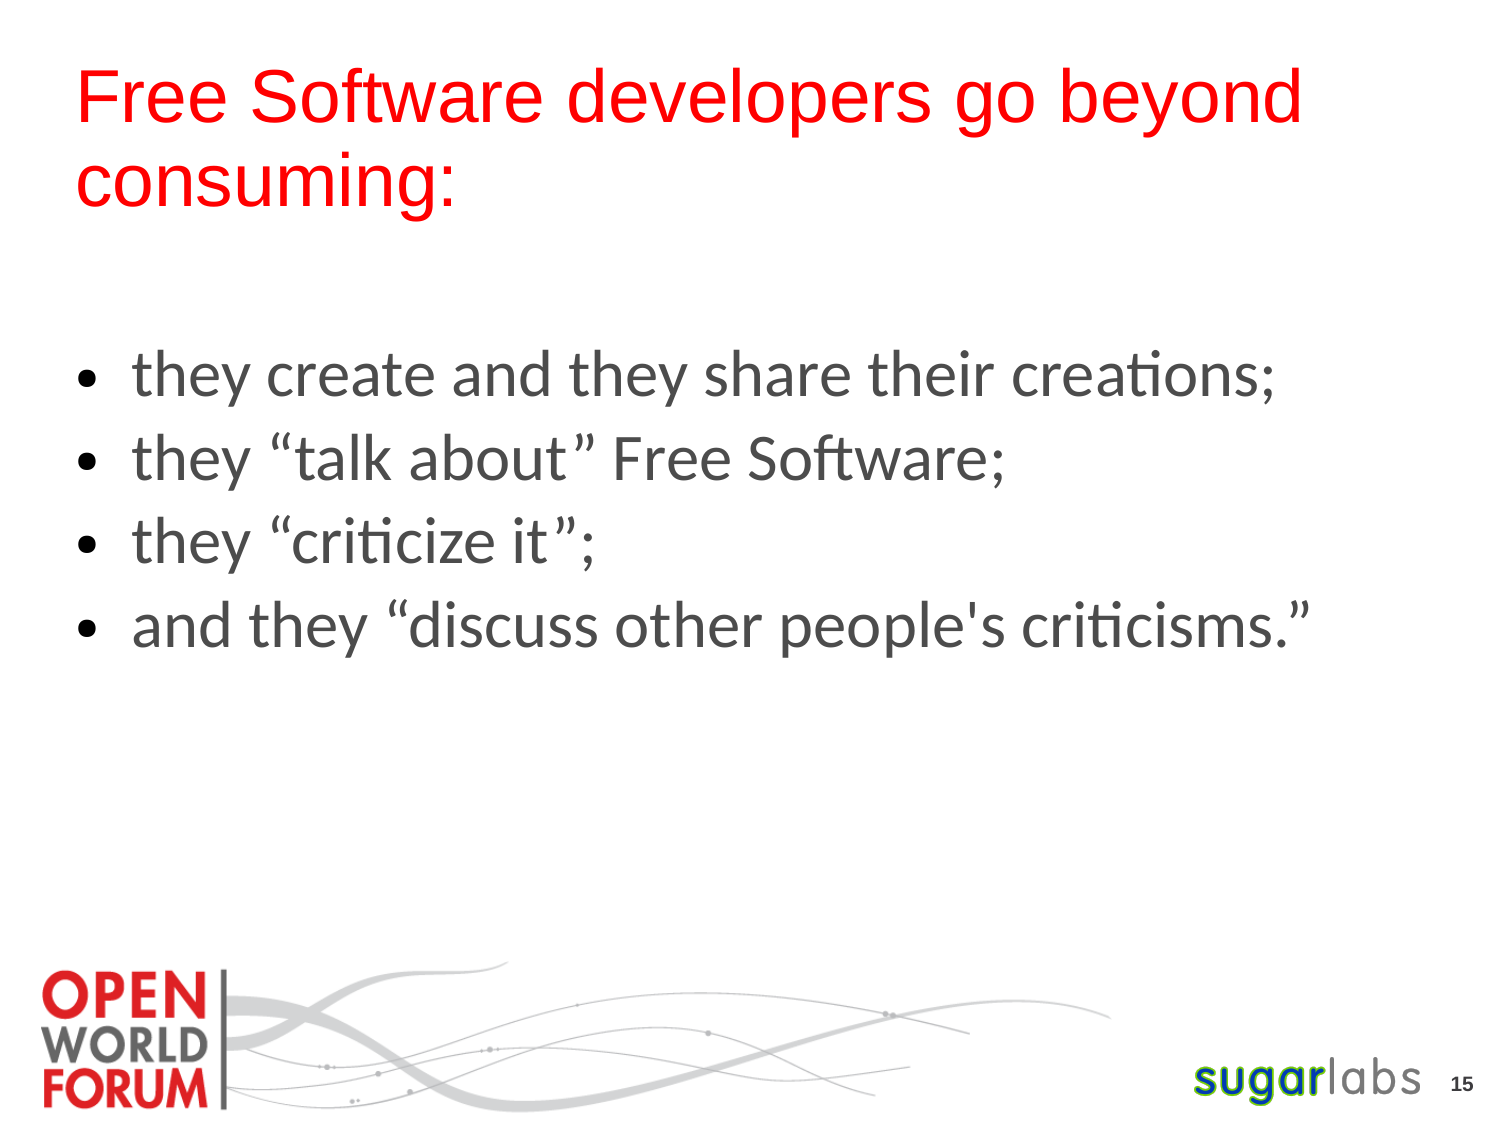

# Free Software developers go beyond consuming:
they create and they share their creations;
they “talk about” Free Software;
they “criticize it”;
and they “discuss other people's criticisms.”
15